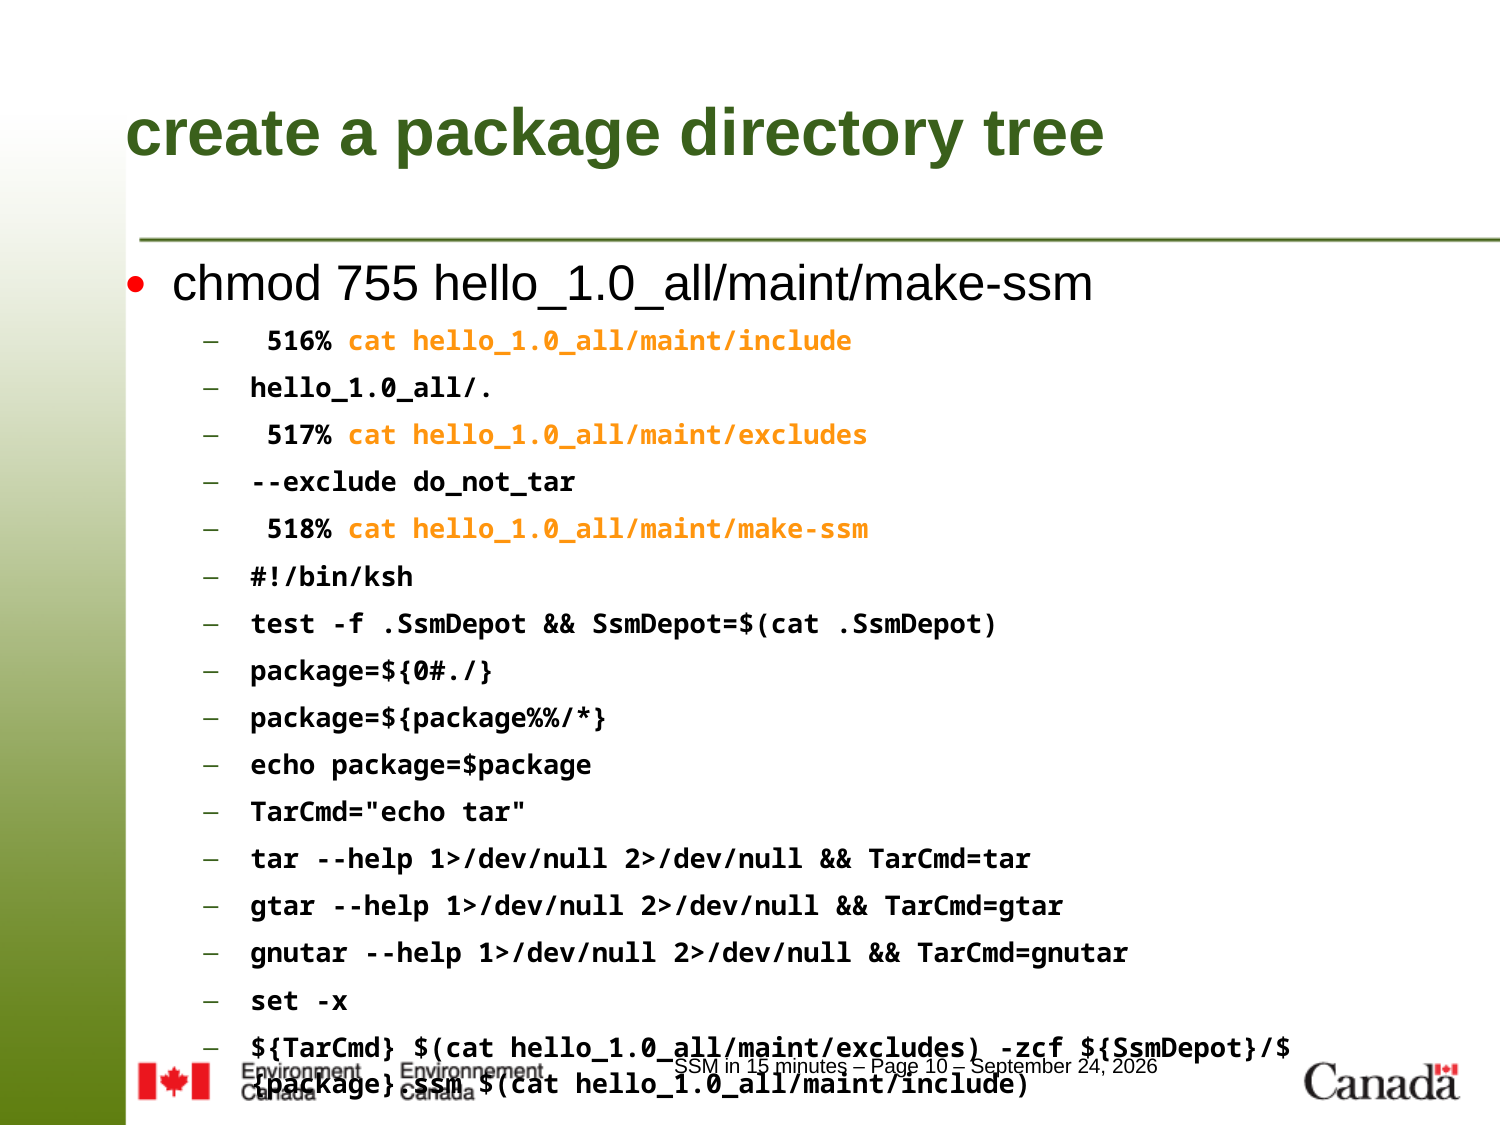

# create a package directory tree
chmod 755 hello_1.0_all/maint/make-ssm
 516% cat hello_1.0_all/maint/include
hello_1.0_all/.
 517% cat hello_1.0_all/maint/excludes
--exclude do_not_tar
 518% cat hello_1.0_all/maint/make-ssm
#!/bin/ksh
test -f .SsmDepot && SsmDepot=$(cat .SsmDepot)
package=${0#./}
package=${package%%/*}
echo package=$package
TarCmd="echo tar"
tar --help 1>/dev/null 2>/dev/null && TarCmd=tar
gtar --help 1>/dev/null 2>/dev/null && TarCmd=gtar
gnutar --help 1>/dev/null 2>/dev/null && TarCmd=gnutar
set -x
${TarCmd} $(cat hello_1.0_all/maint/excludes) -zcf ${SsmDepot}/${package}.ssm $(cat hello_1.0_all/maint/include)